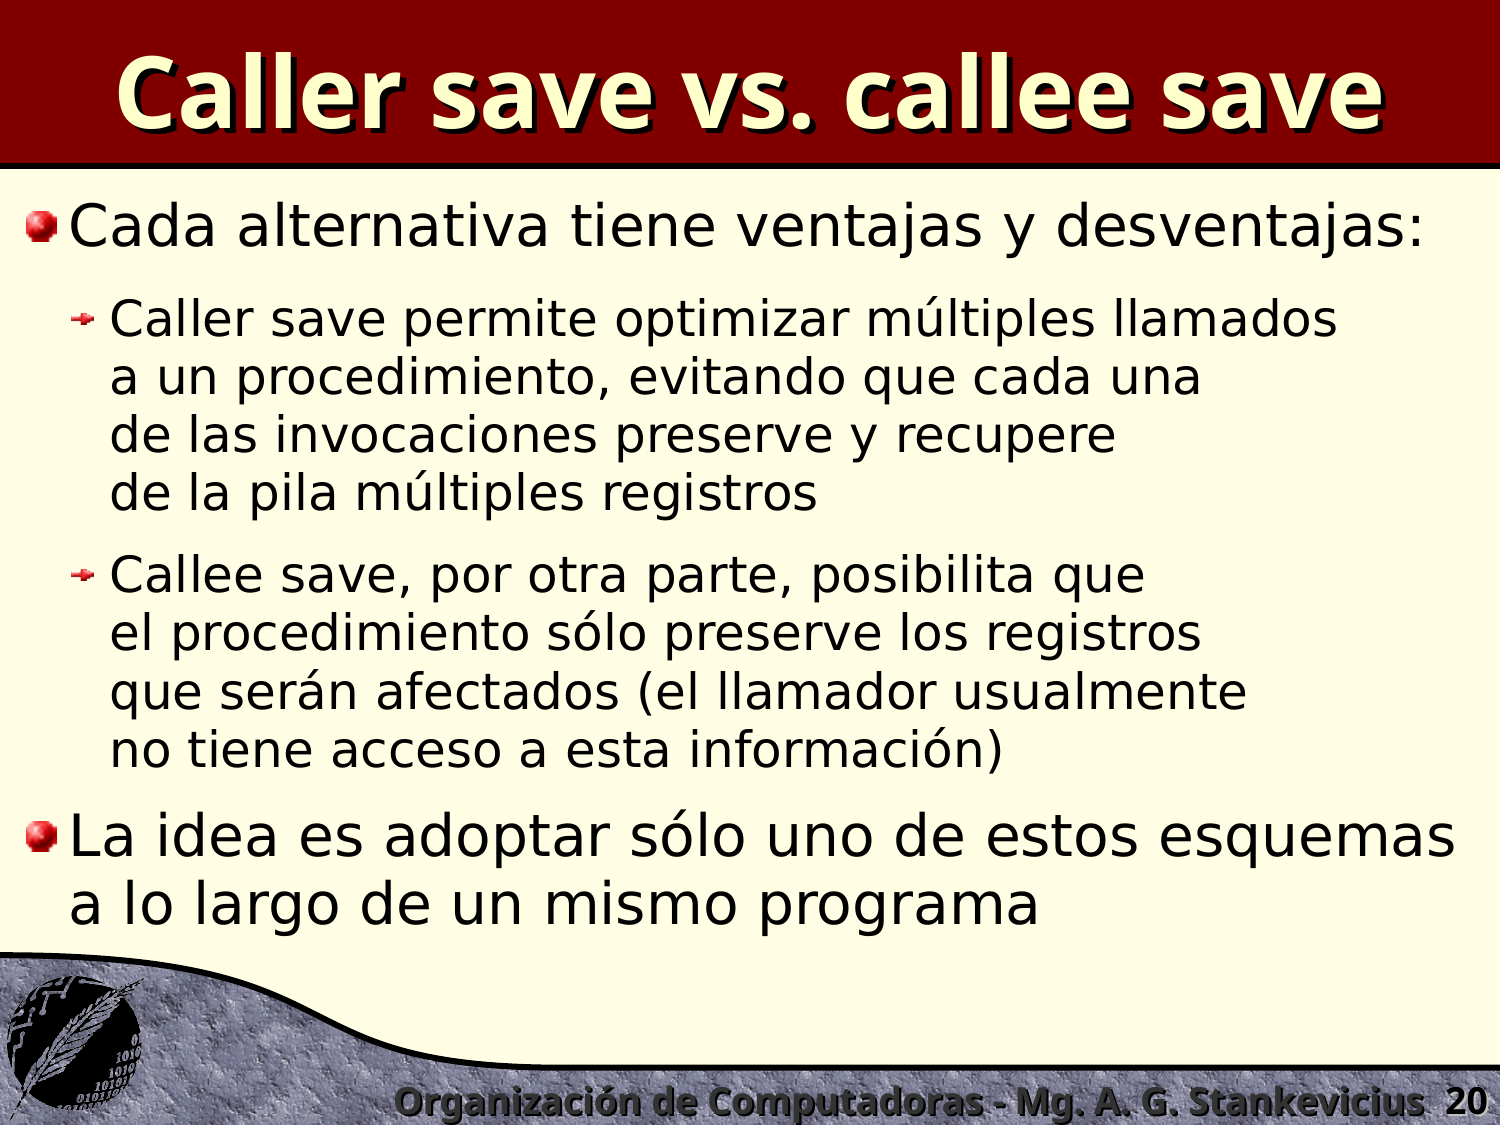

# Caller save vs. callee save
Cada alternativa tiene ventajas y desventajas:
Caller save permite optimizar múltiples llamados
a un procedimiento, evitando que cada una
de las invocaciones preserve y recupere
de la pila múltiples registros
Callee save, por otra parte, posibilita que
el procedimiento sólo preserve los registros
que serán afectados (el llamador usualmente
no tiene acceso a esta información)
La idea es adoptar sólo uno de estos esquemas
a lo largo de un mismo programa
20